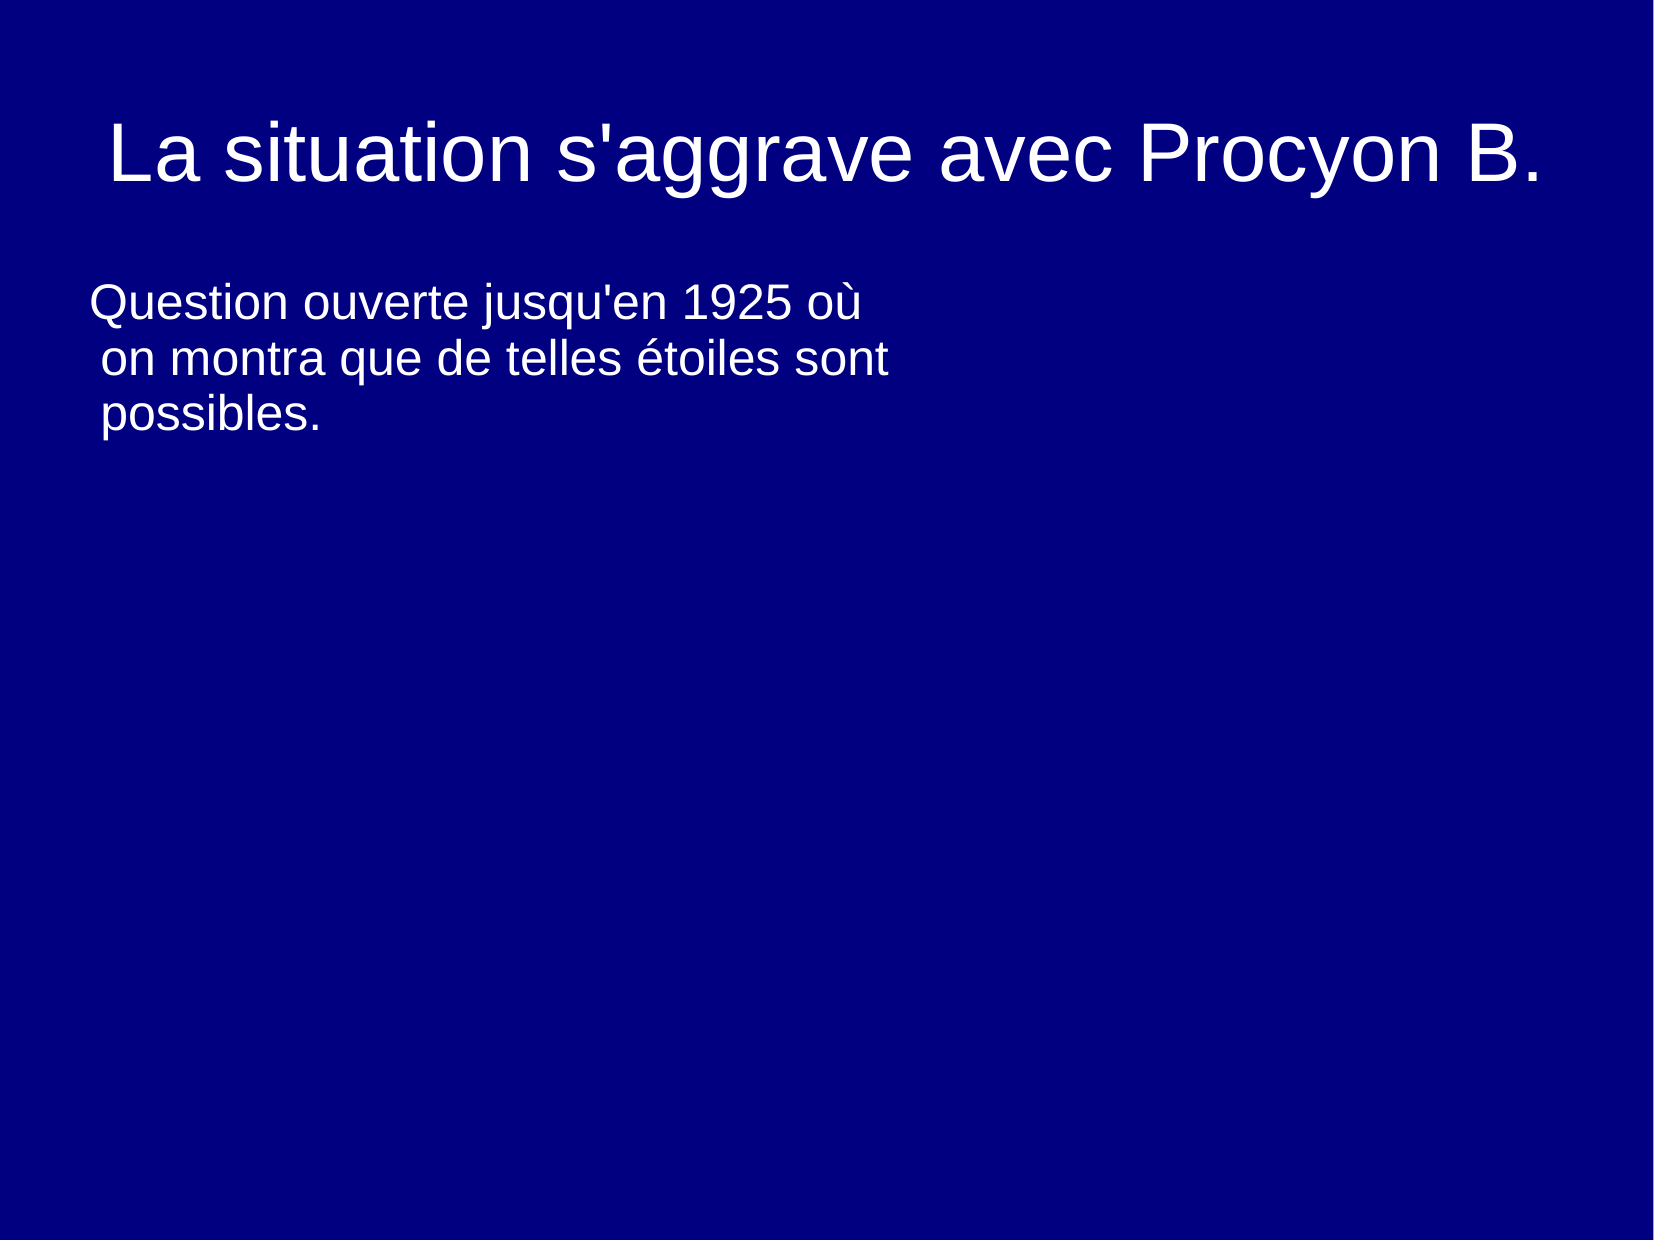

# La situation s'aggrave avec Procyon B.
 Question ouverte jusqu'en 1925 où on montra que de telles étoiles sont possibles.